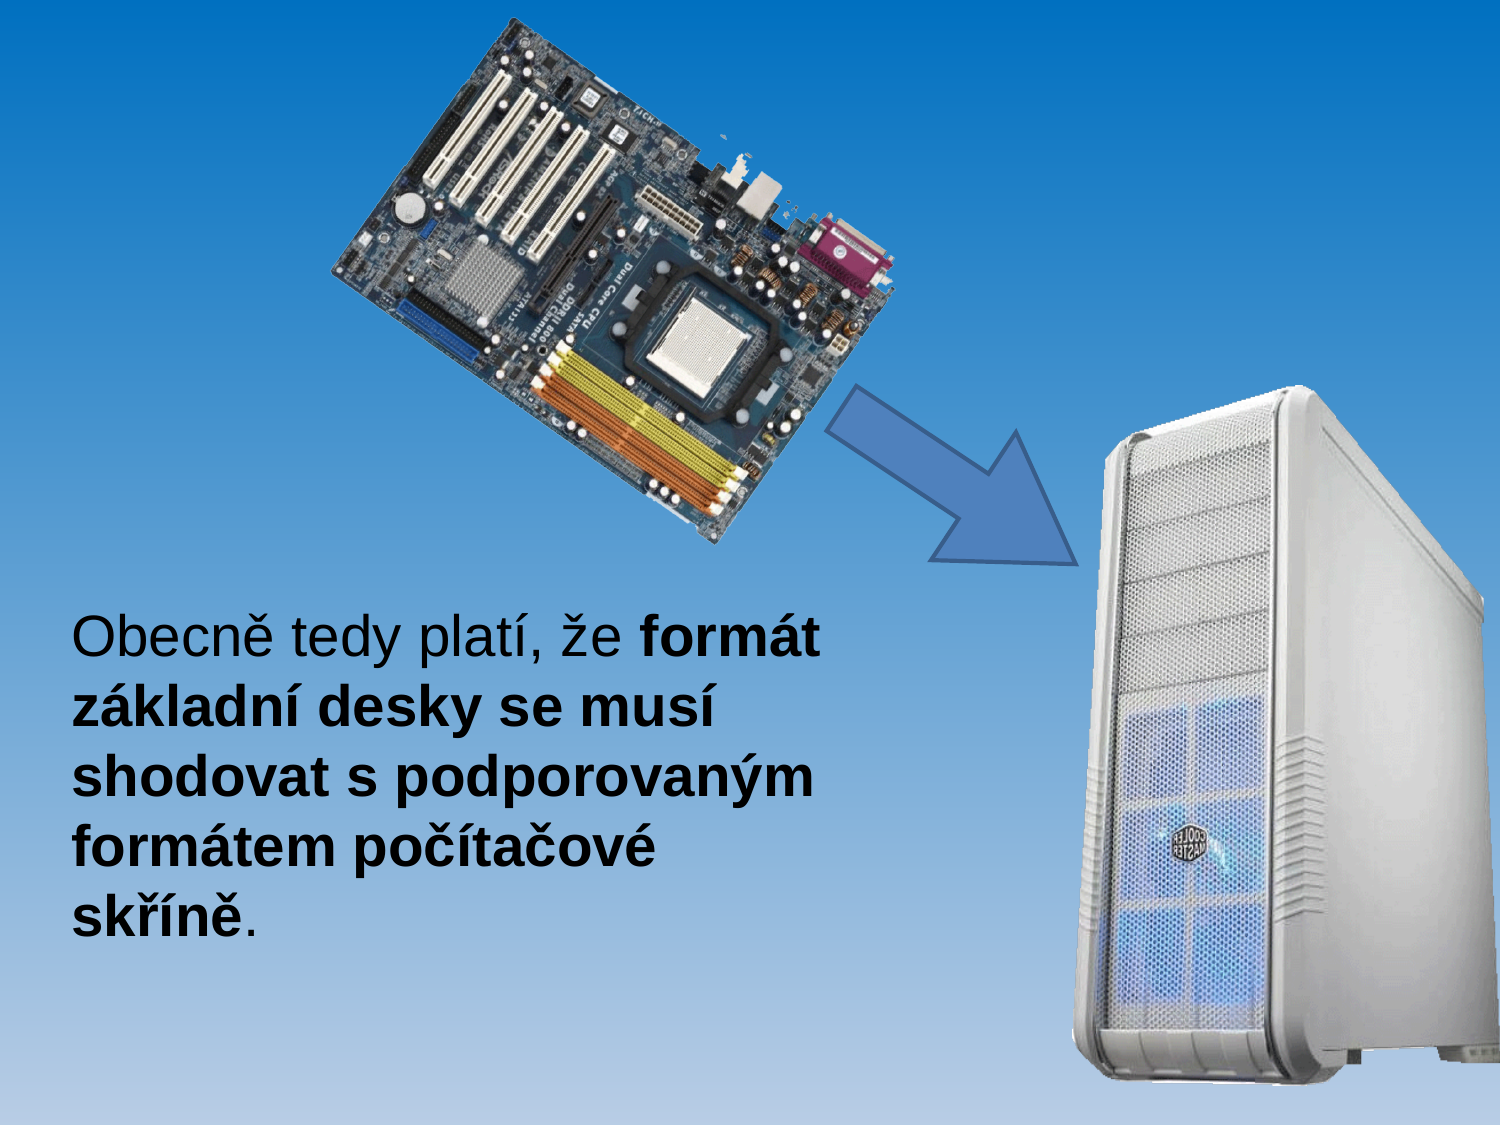

# Obecně tedy platí, že formát základní desky se musí shodovat s podporovaným formátem počítačové skříně.